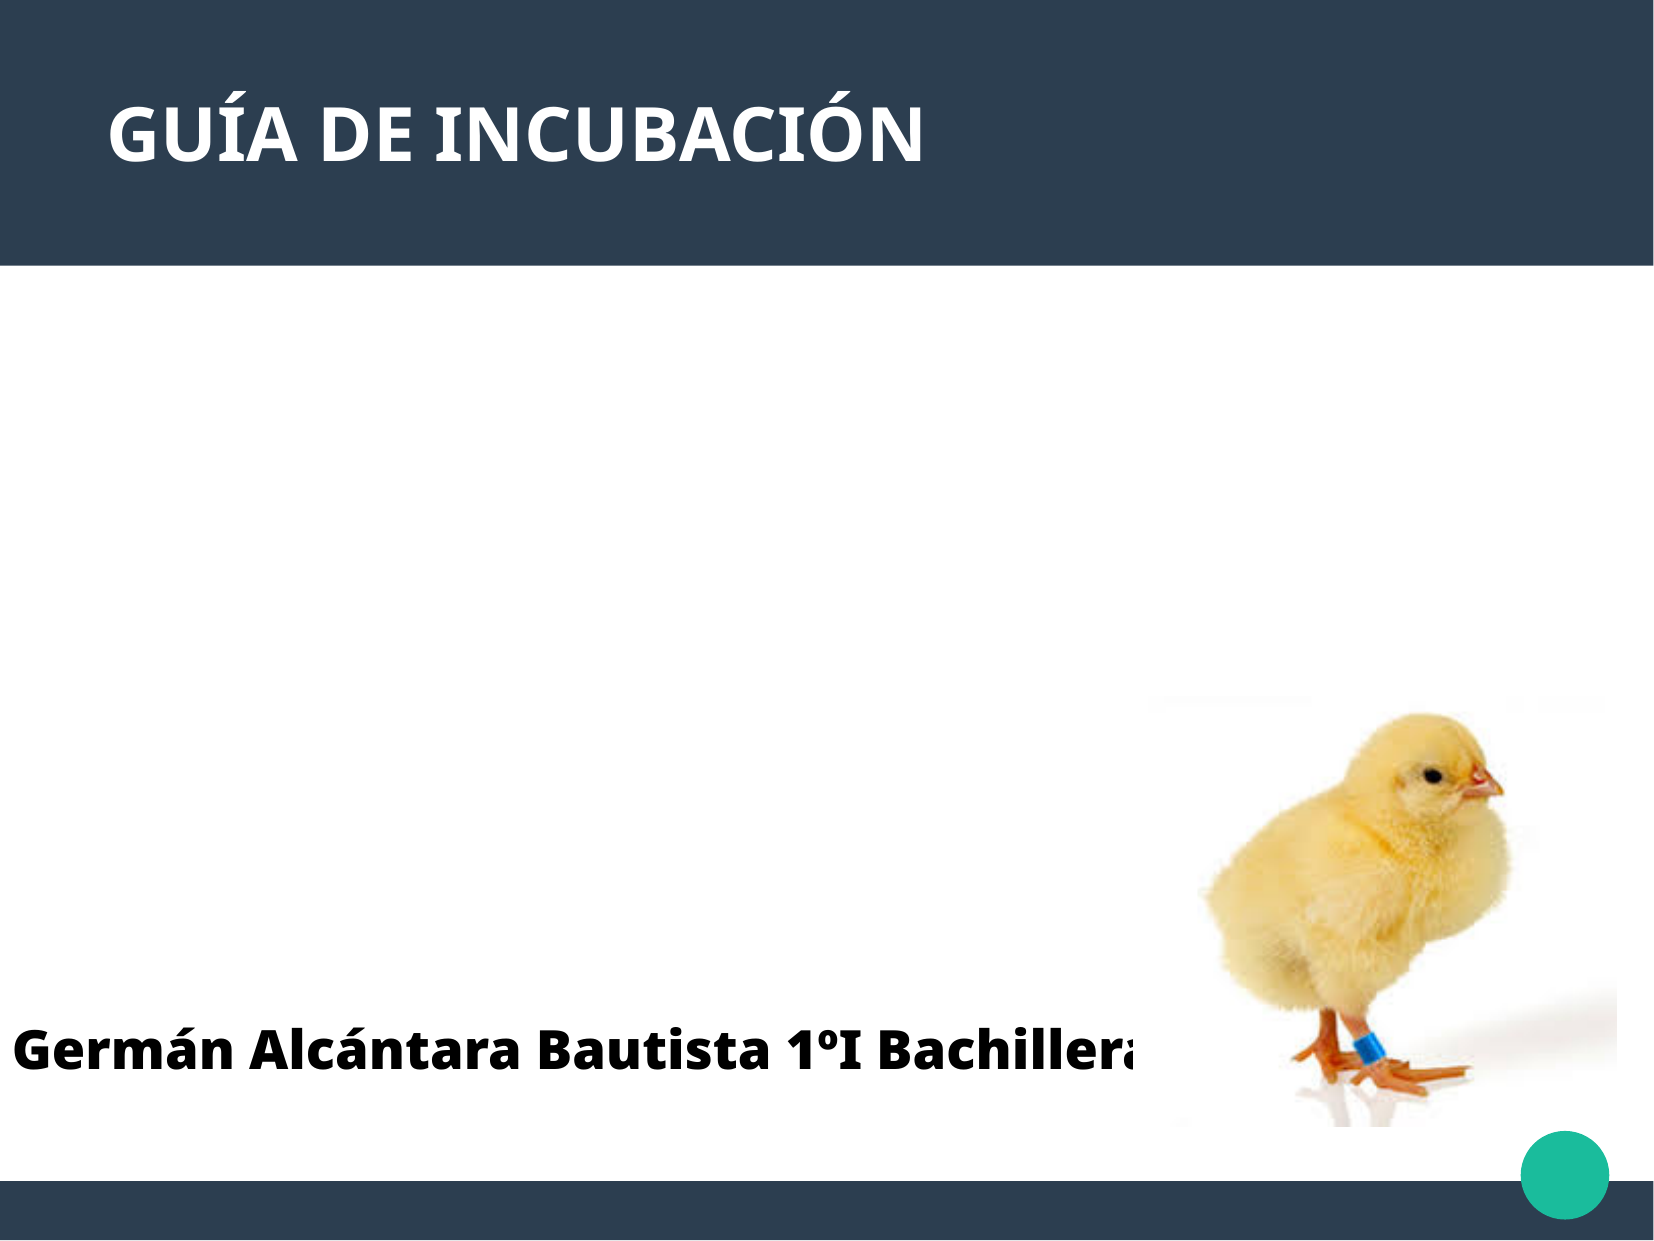

# GUÍA DE INCUBACIÓN
Germán Alcántara Bautista 1ºI Bachillerato